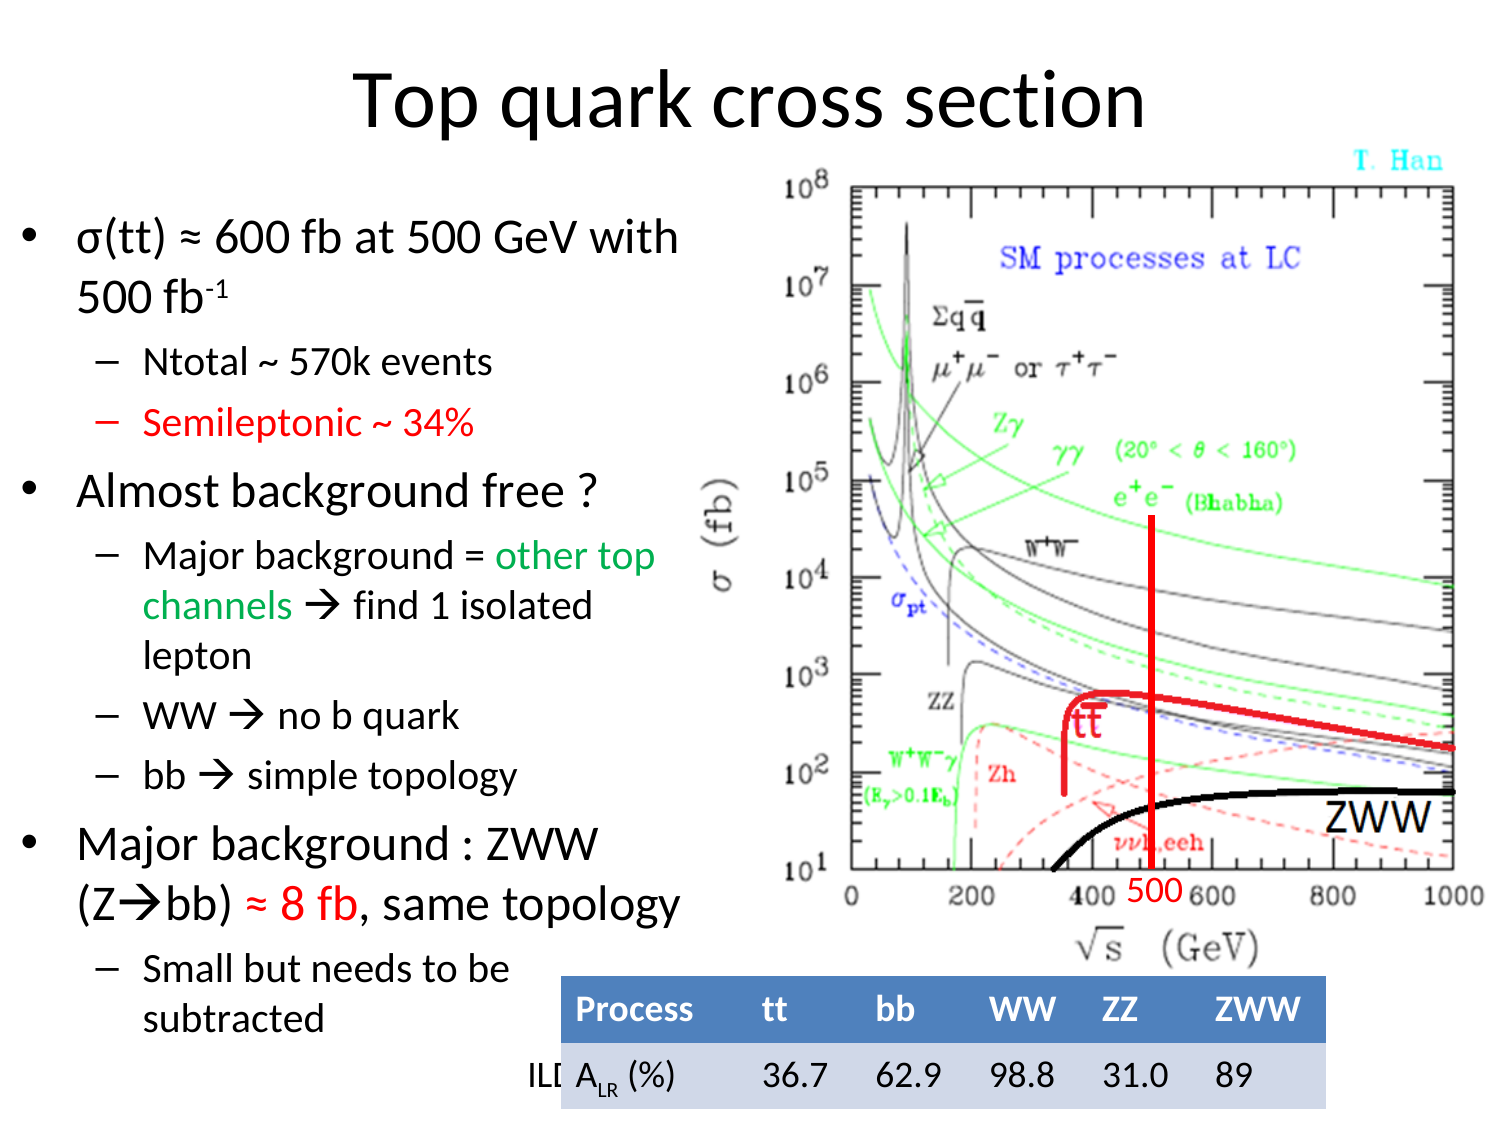

# Top quark cross section
σ(tt) ≈ 600 fb at 500 GeV with 500 fb-1
Ntotal ~ 570k events
Semileptonic ~ 34%
Almost background free ?
Major background = other top channels  find 1 isolated lepton
WW  no b quark
bb  simple topology
Major background : ZWW (Zbb) ≈ 8 fb, same topology
Small but needs to be subtracted
500
| Process | tt | bb | WW | ZZ | ZWW |
| --- | --- | --- | --- | --- | --- |
| ALR (%) | 36.7 | 62.9 | 98.8 | 31.0 | 89 |
12
ILD Meeting May 2012
LAL/IFIC/Barcelona